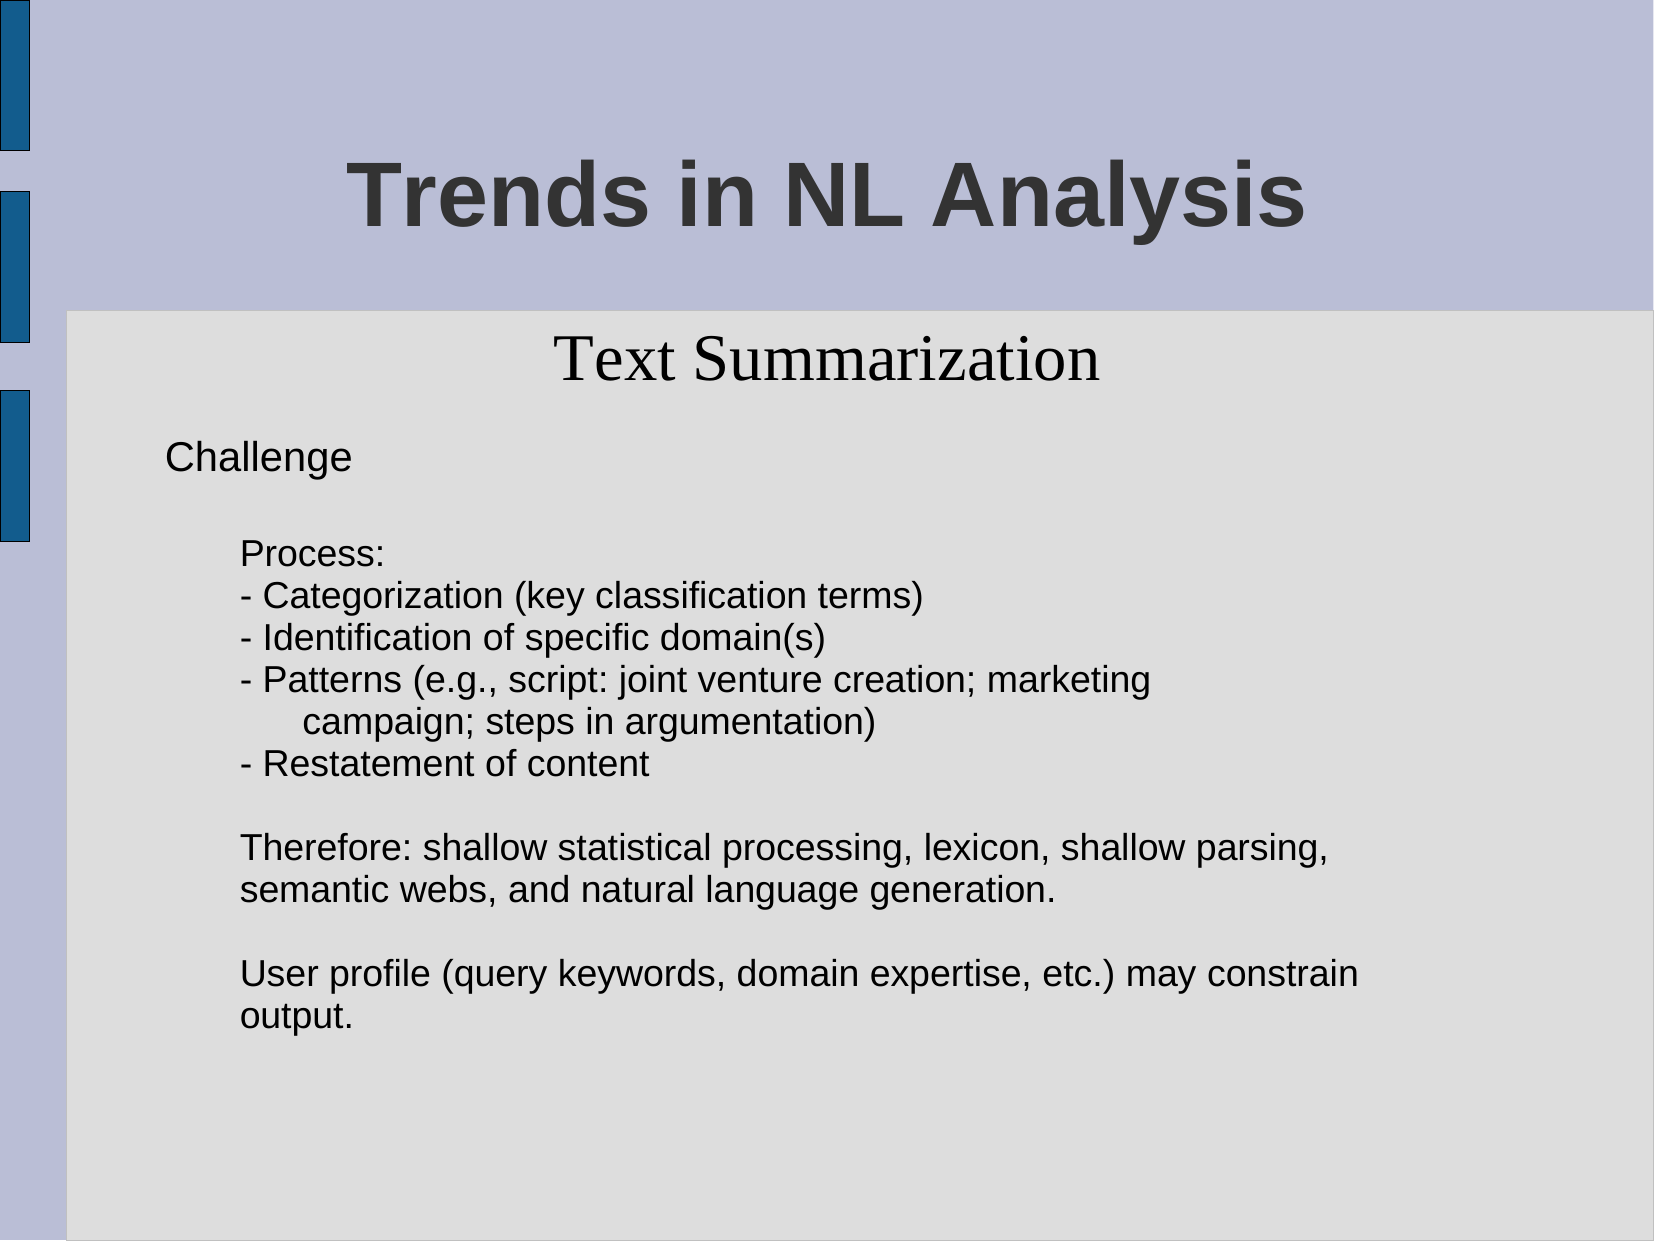

# Trends in NL Analysis
Text Summarization
Challenge
Process:
- Categorization (key classification terms)
- Identification of specific domain(s)
- Patterns (e.g., script: joint venture creation; marketing
 campaign; steps in argumentation)
- Restatement of content
Therefore: shallow statistical processing, lexicon, shallow parsing, semantic webs, and natural language generation.
User profile (query keywords, domain expertise, etc.) may constrain output.